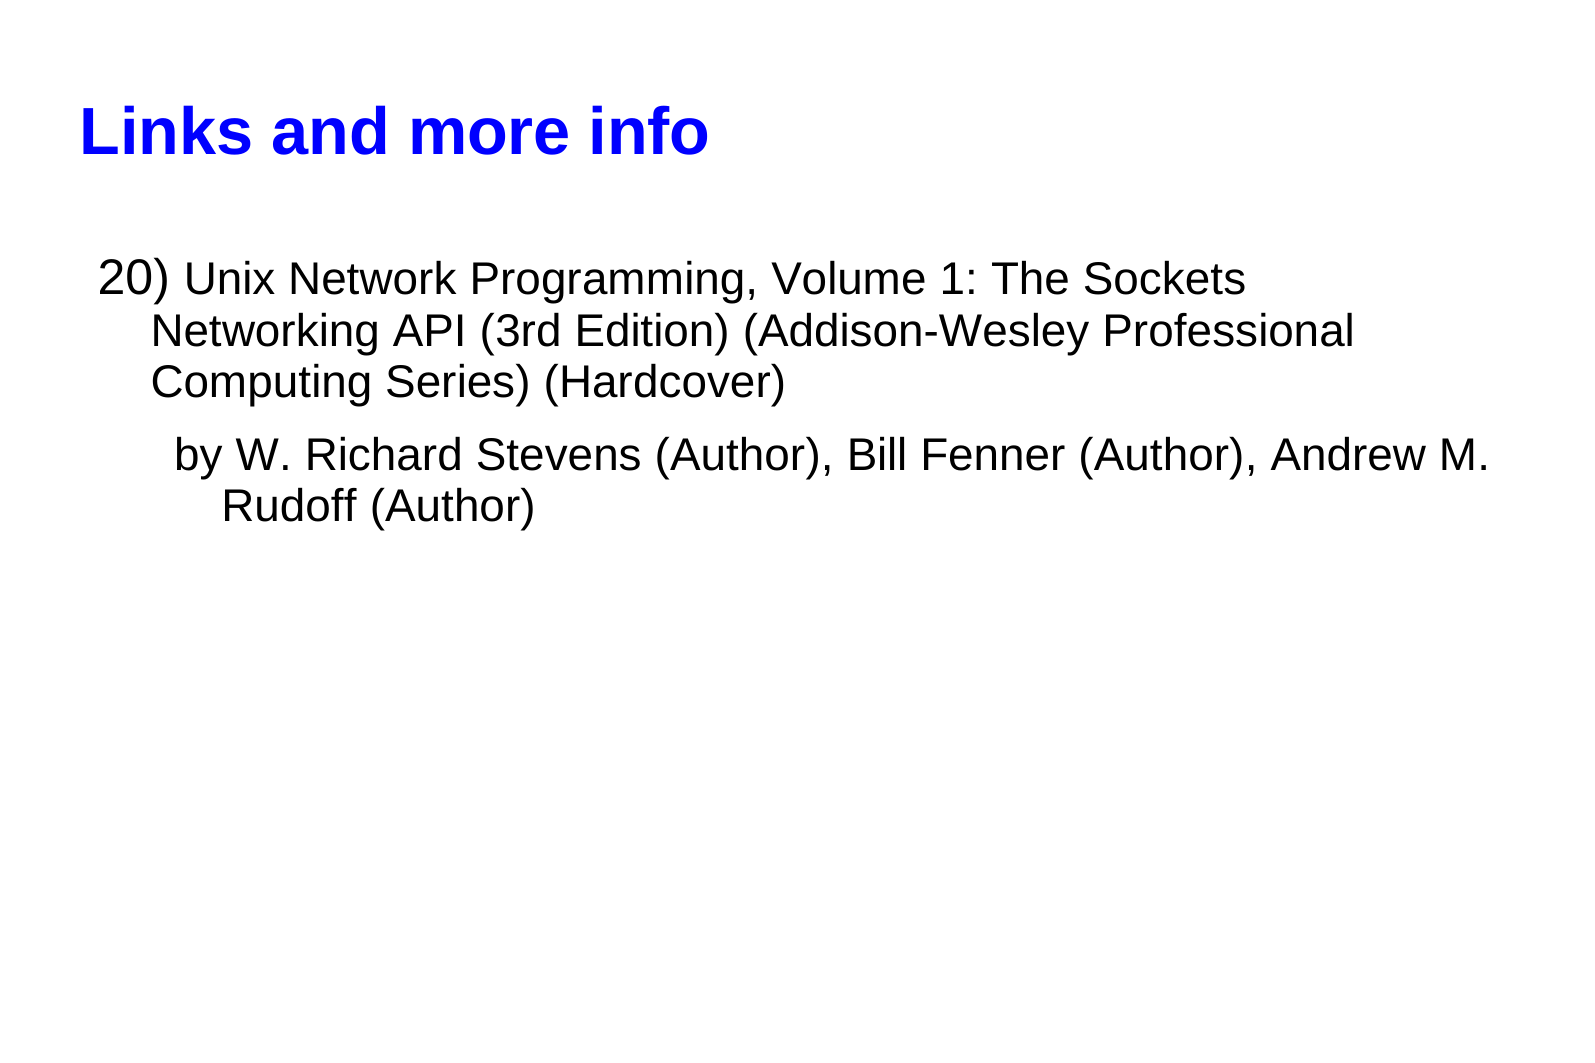

# Links and more info
20) Unix Network Programming, Volume 1: The Sockets Networking API (3rd Edition) (Addison-Wesley Professional Computing Series) (Hardcover)
by W. Richard Stevens (Author), Bill Fenner (Author), Andrew M. Rudoff (Author)